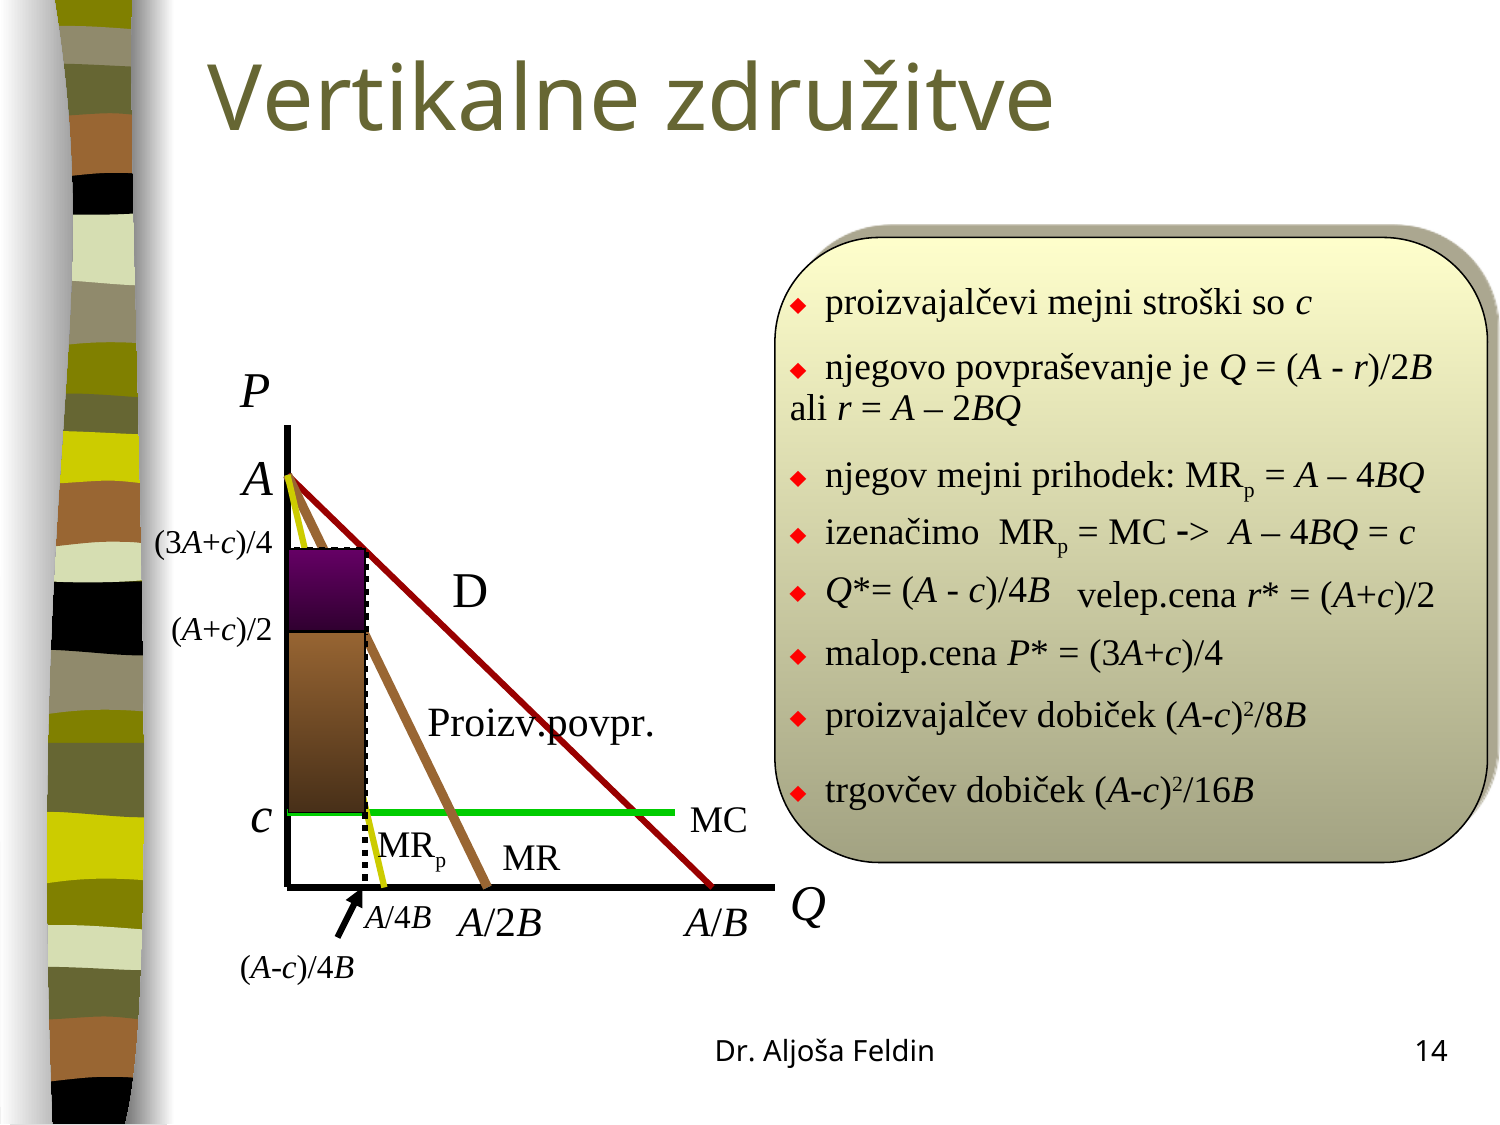

# Vertikalne združitve
proizvajalčevi mejni stroški so c
njegovo povpraševanje je Q = (A - r)/2B ali r = A – 2BQ
P
A
njegov mejni prihodek: MRp = A – 4BQ
izenačimo MRp = MC > A – 4BQ = c
(3A+c)/4
D
velep.cena r* = (A+c)/2
Q*= (A - c)/4B
(A+c)/2
malop.cena P* = (3A+c)/4
Proizv.povpr.
proizvajalčev dobiček (A-c)2/8B
trgovčev dobiček (A-c)2/16B
c
MC
MRp
MR
Q
A/4B
A/2B
A/B
(A-c)/4B
Dr. Aljoša Feldin